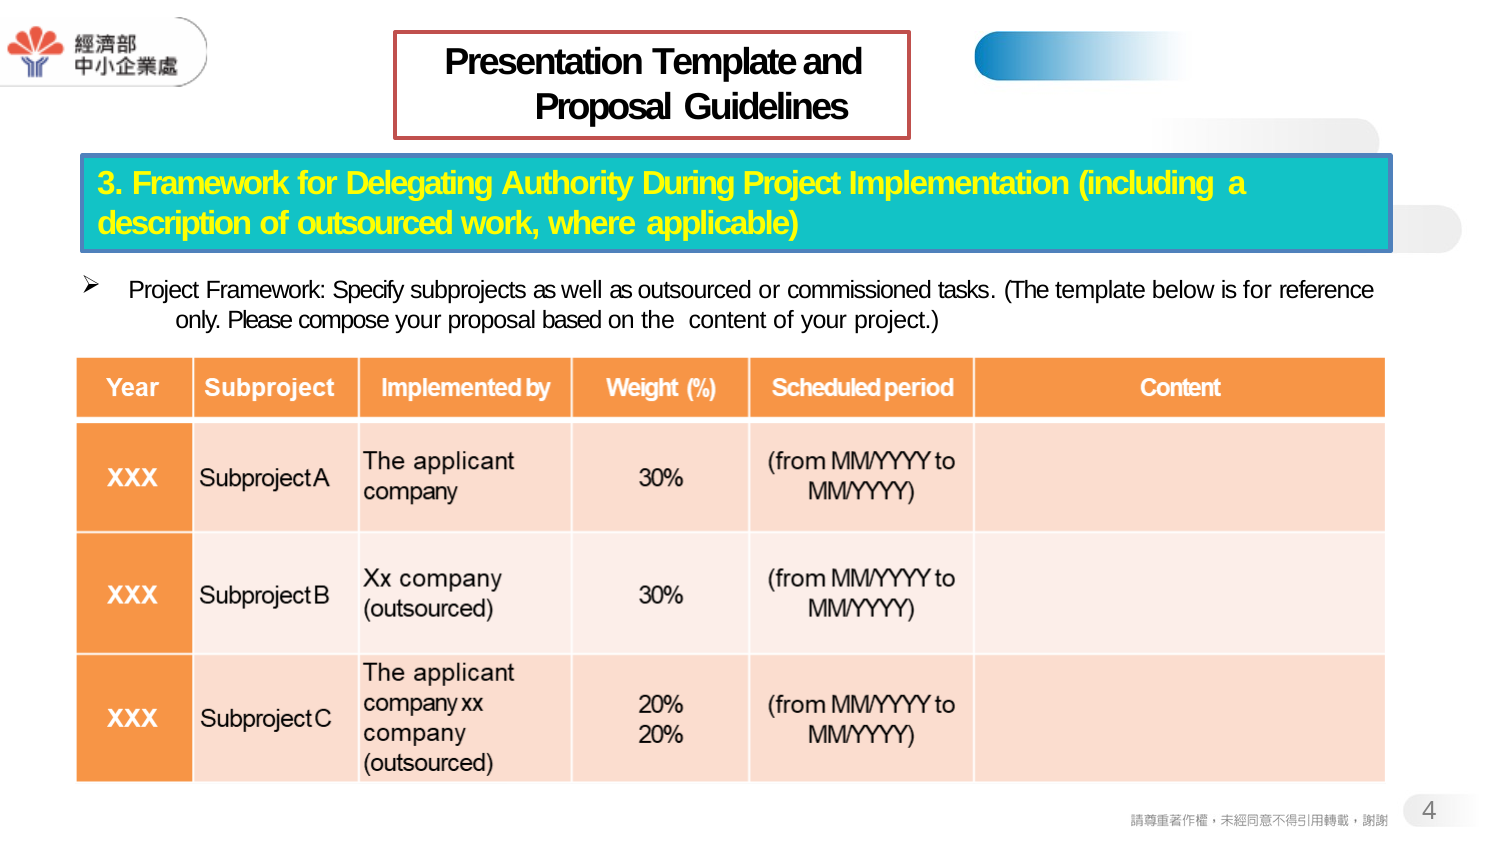

# Presentation Template and Proposal Guidelines
3. Framework for Delegating Authority During Project Implementation (including a
description of outsourced work, where applicable)
Project Framework: Specify subprojects as well as outsourced or commissioned tasks. (The template below is for reference only. Please compose your proposal based on the content of your project.)